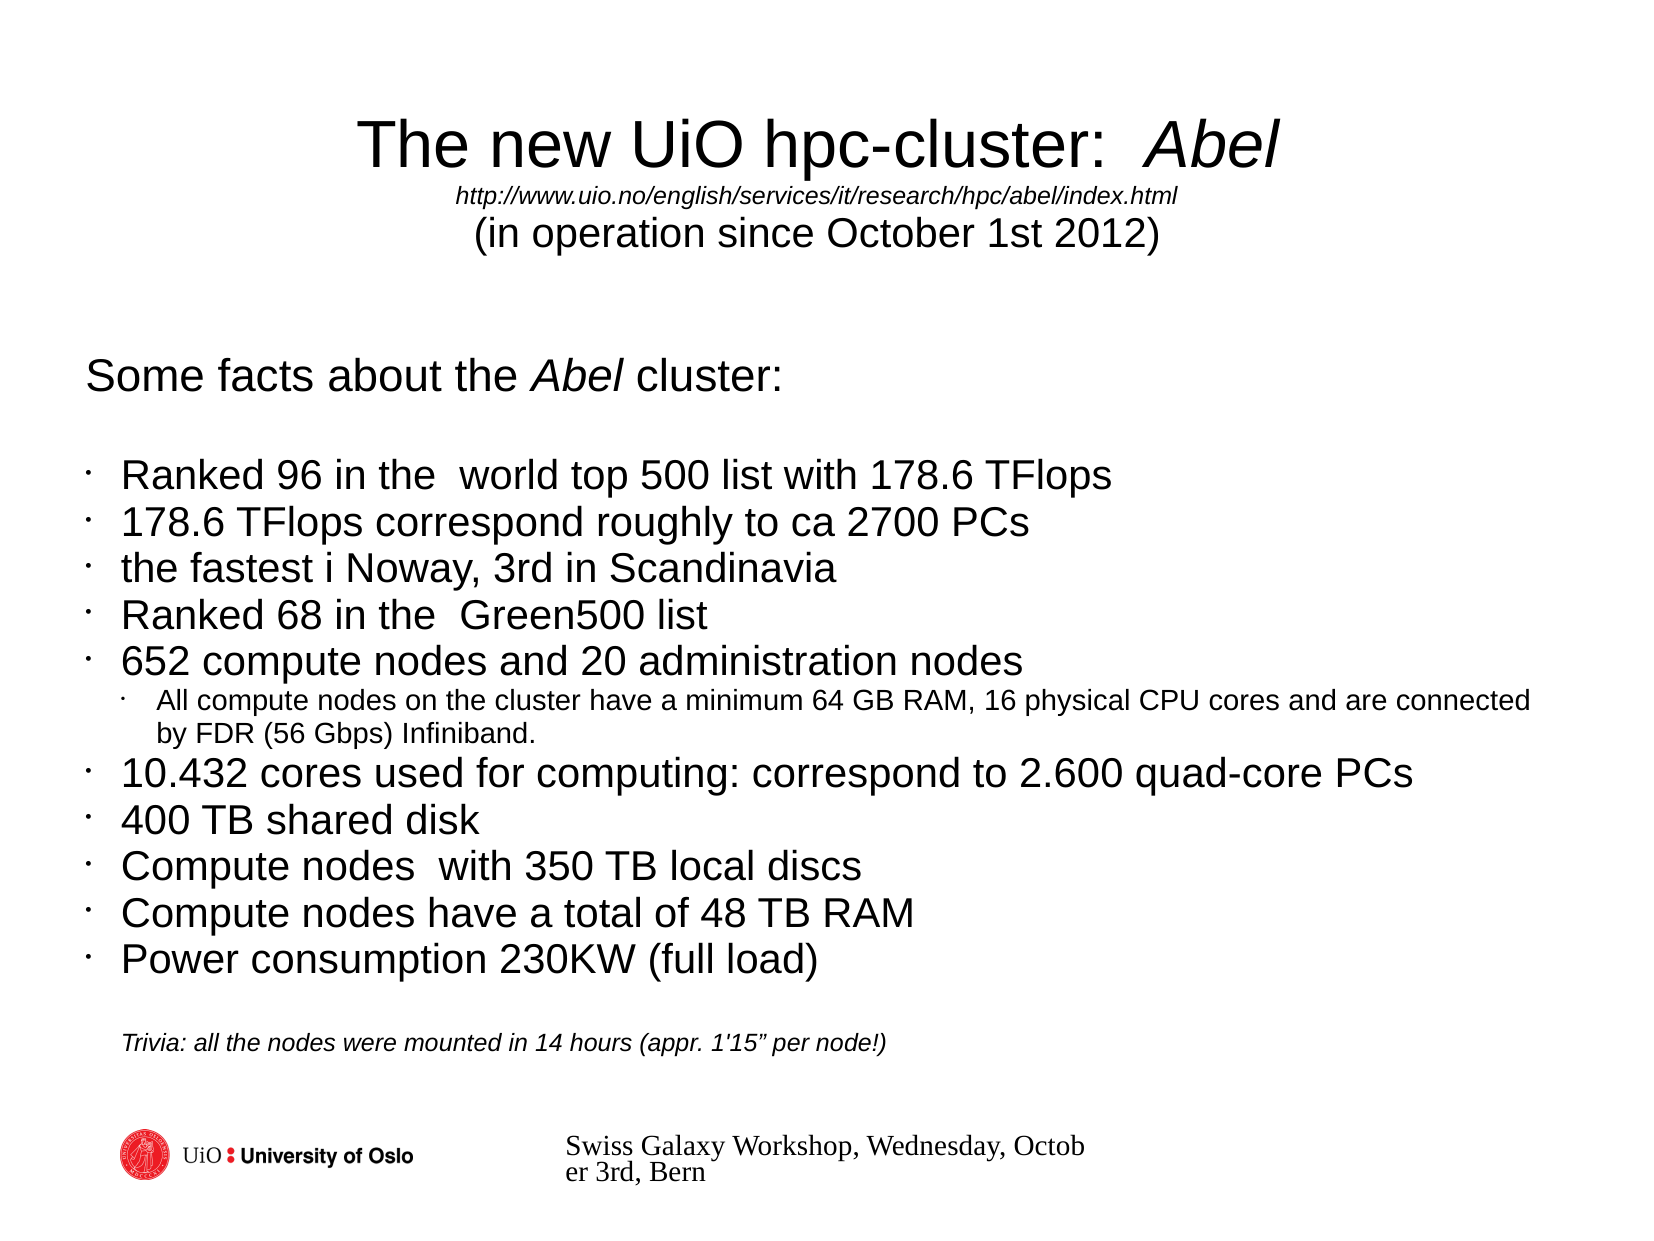

# The new UiO hpc-cluster: Abel http://www.uio.no/english/services/it/research/hpc/abel/index.html (in operation since October 1st 2012)
Some facts about the Abel cluster:
Ranked 96 in the world top 500 list with 178.6 TFlops
178.6 TFlops correspond roughly to ca 2700 PCs
the fastest i Noway, 3rd in Scandinavia
Ranked 68 in the Green500 list
652 compute nodes and 20 administration nodes
All compute nodes on the cluster have a minimum 64 GB RAM, 16 physical CPU cores and are connected by FDR (56 Gbps) Infiniband.
10.432 cores used for computing: correspond to 2.600 quad-core PCs
400 TB shared disk
Compute nodes with 350 TB local discs
Compute nodes have a total of 48 TB RAM
Power consumption 230KW (full load)
Trivia: all the nodes were mounted in 14 hours (appr. 1'15” per node!)
Swiss Galaxy Workshop, Wednesday, October 3rd, Bern